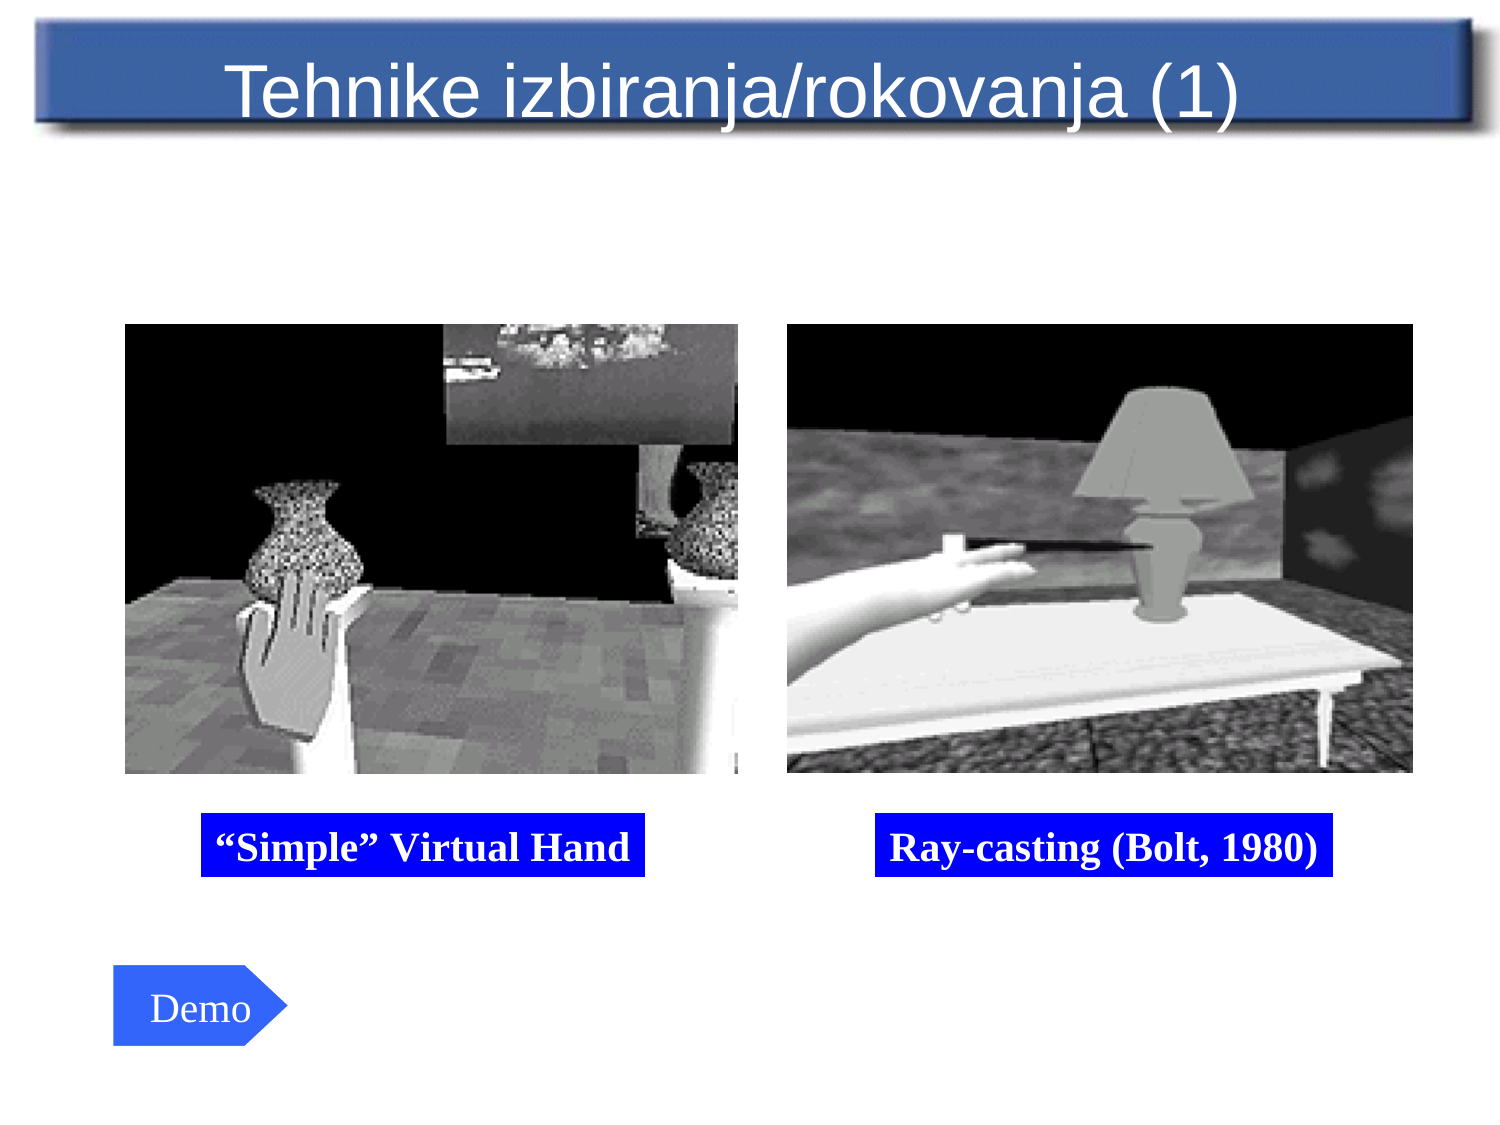

# Tehnike izbiranja/rokovanja (1)
“Simple” Virtual Hand
Ray-casting (Bolt, 1980)
Demo